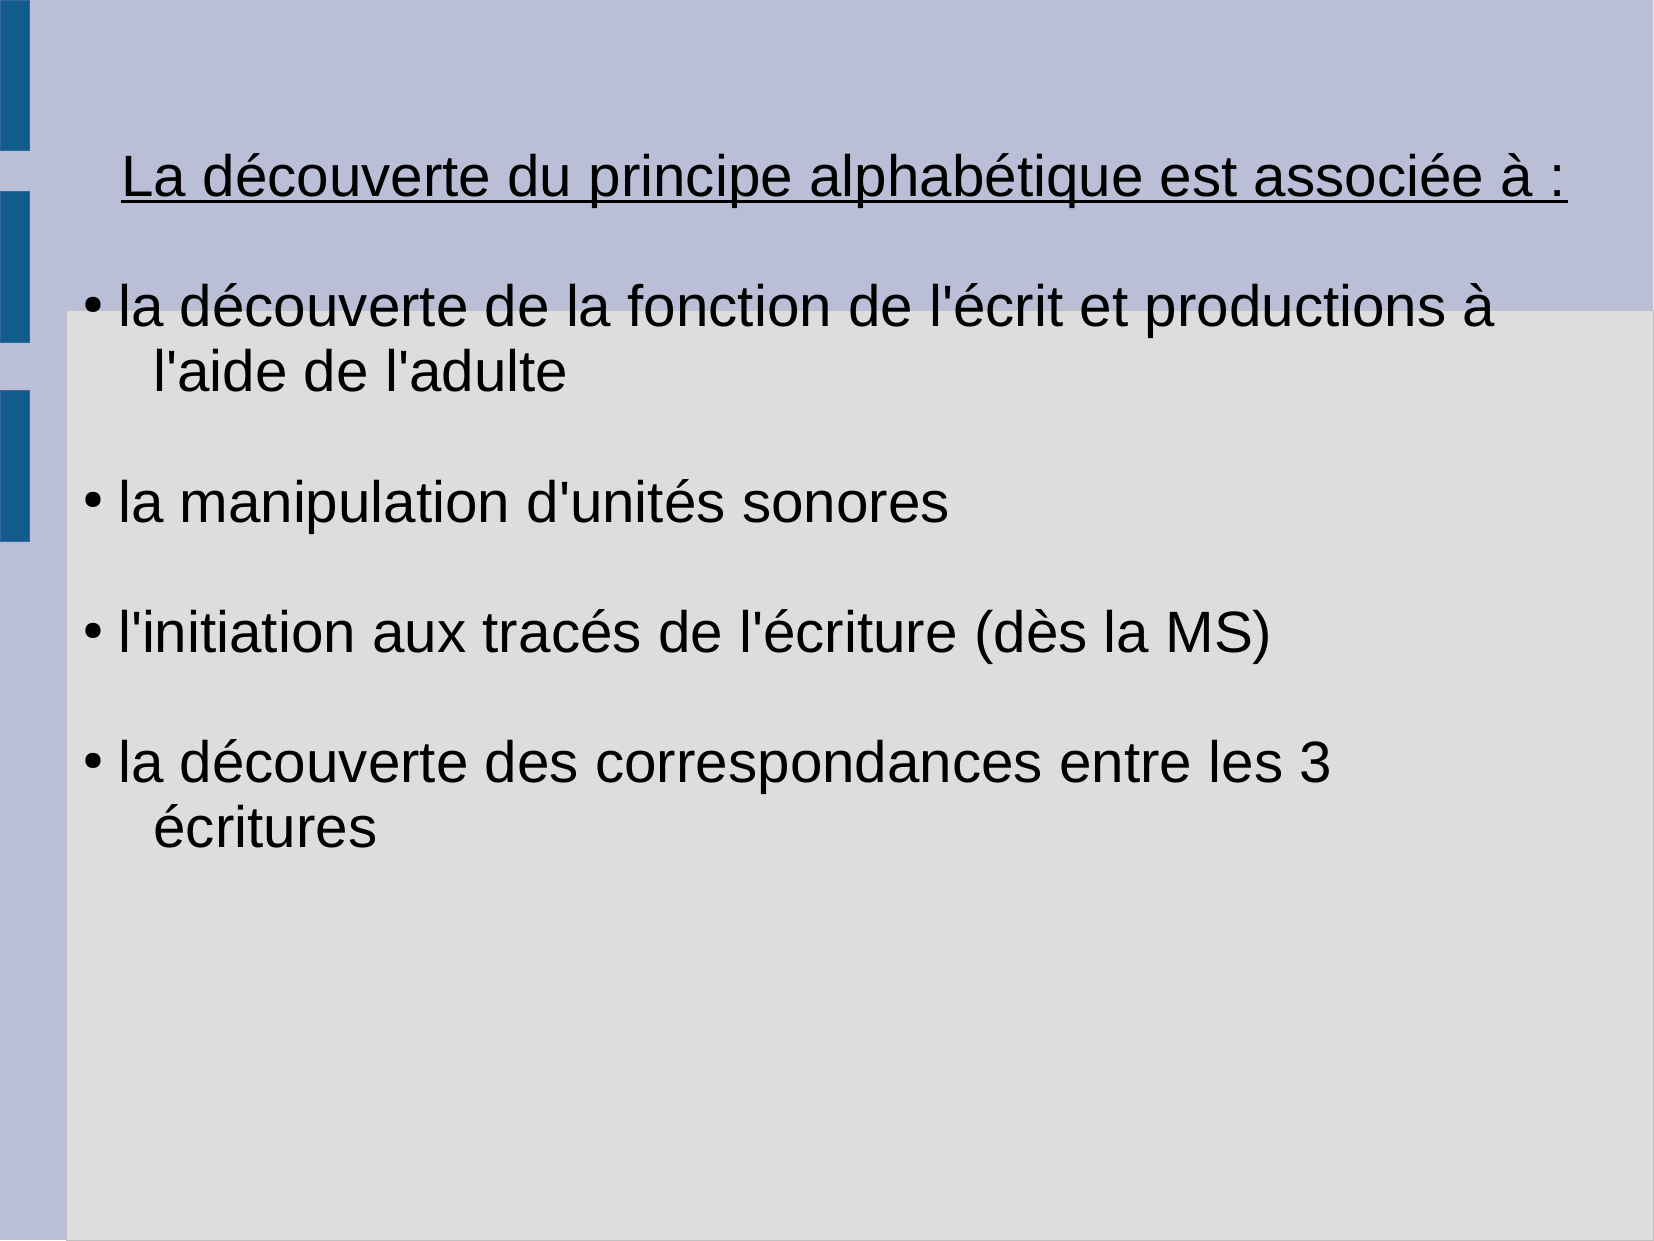

# La découverte du principe alphabétique est associée à :
la découverte de la fonction de l'écrit et productions à l'aide de l'adulte
la manipulation d'unités sonores
l'initiation aux tracés de l'écriture (dès la MS)
la découverte des correspondances entre les 3 écritures